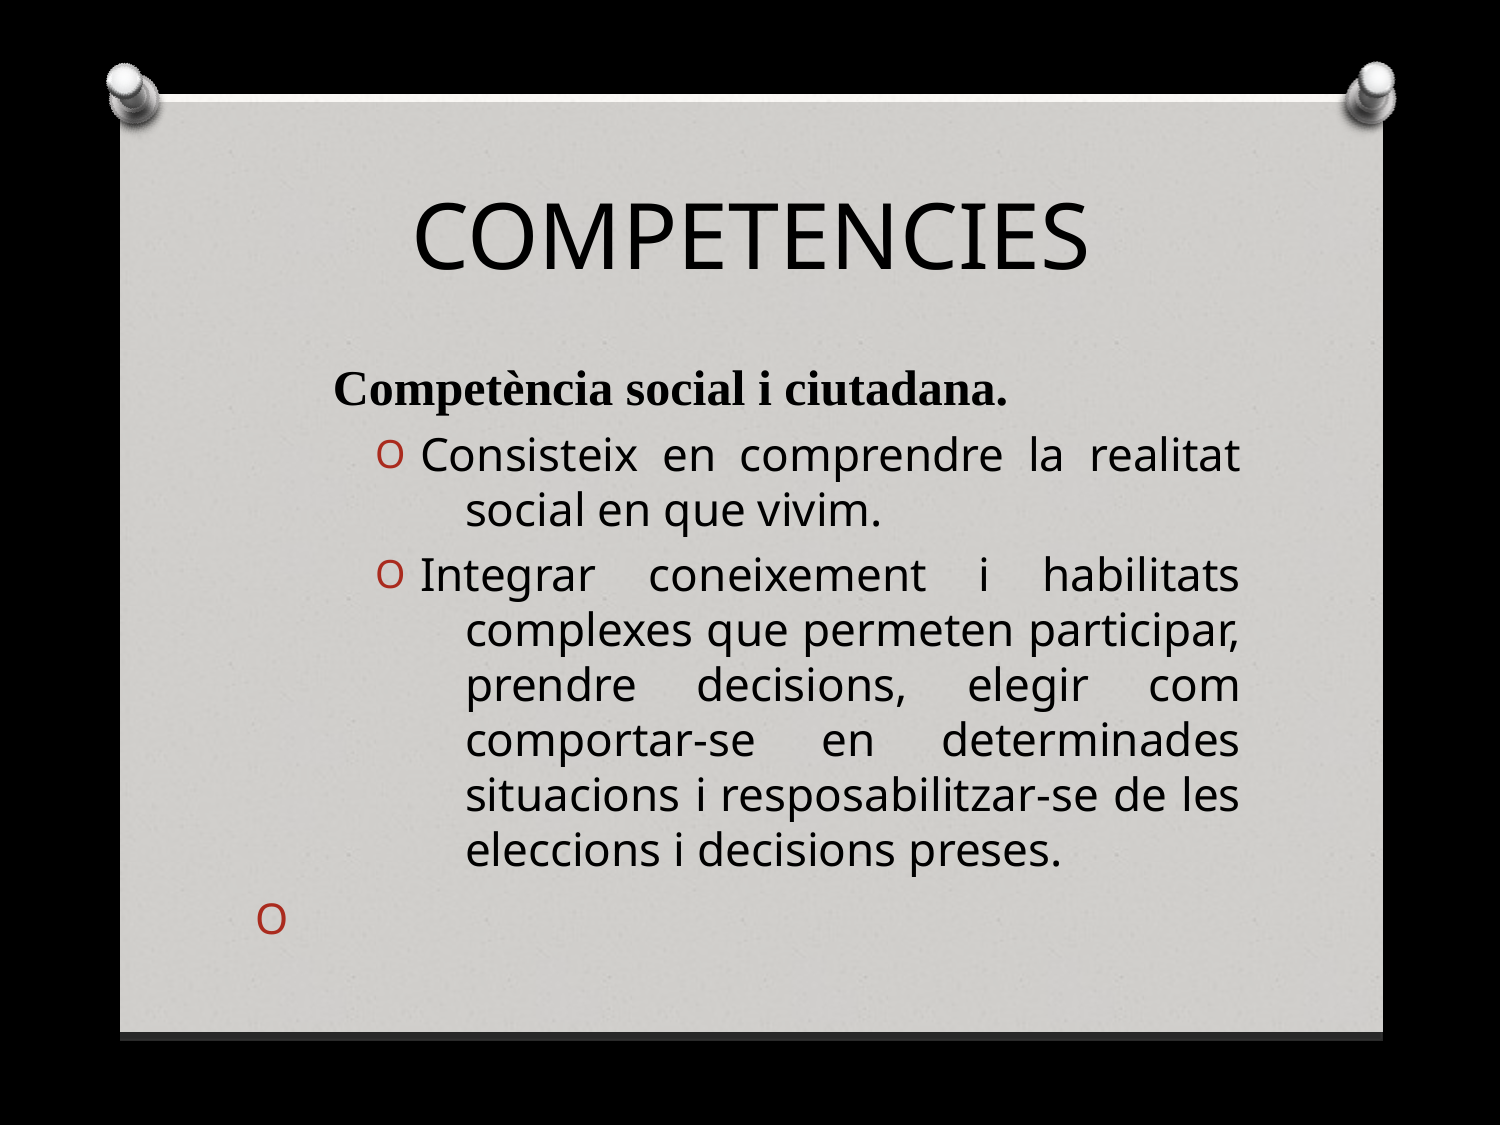

# COMPETENCIES
 Competència social i ciutadana.
Consisteix en comprendre la realitat social en que vivim.
Integrar coneixement i habilitats complexes que permeten participar, prendre decisions, elegir com comportar-se en determinades situacions i resposabilitzar-se de les eleccions i decisions preses.